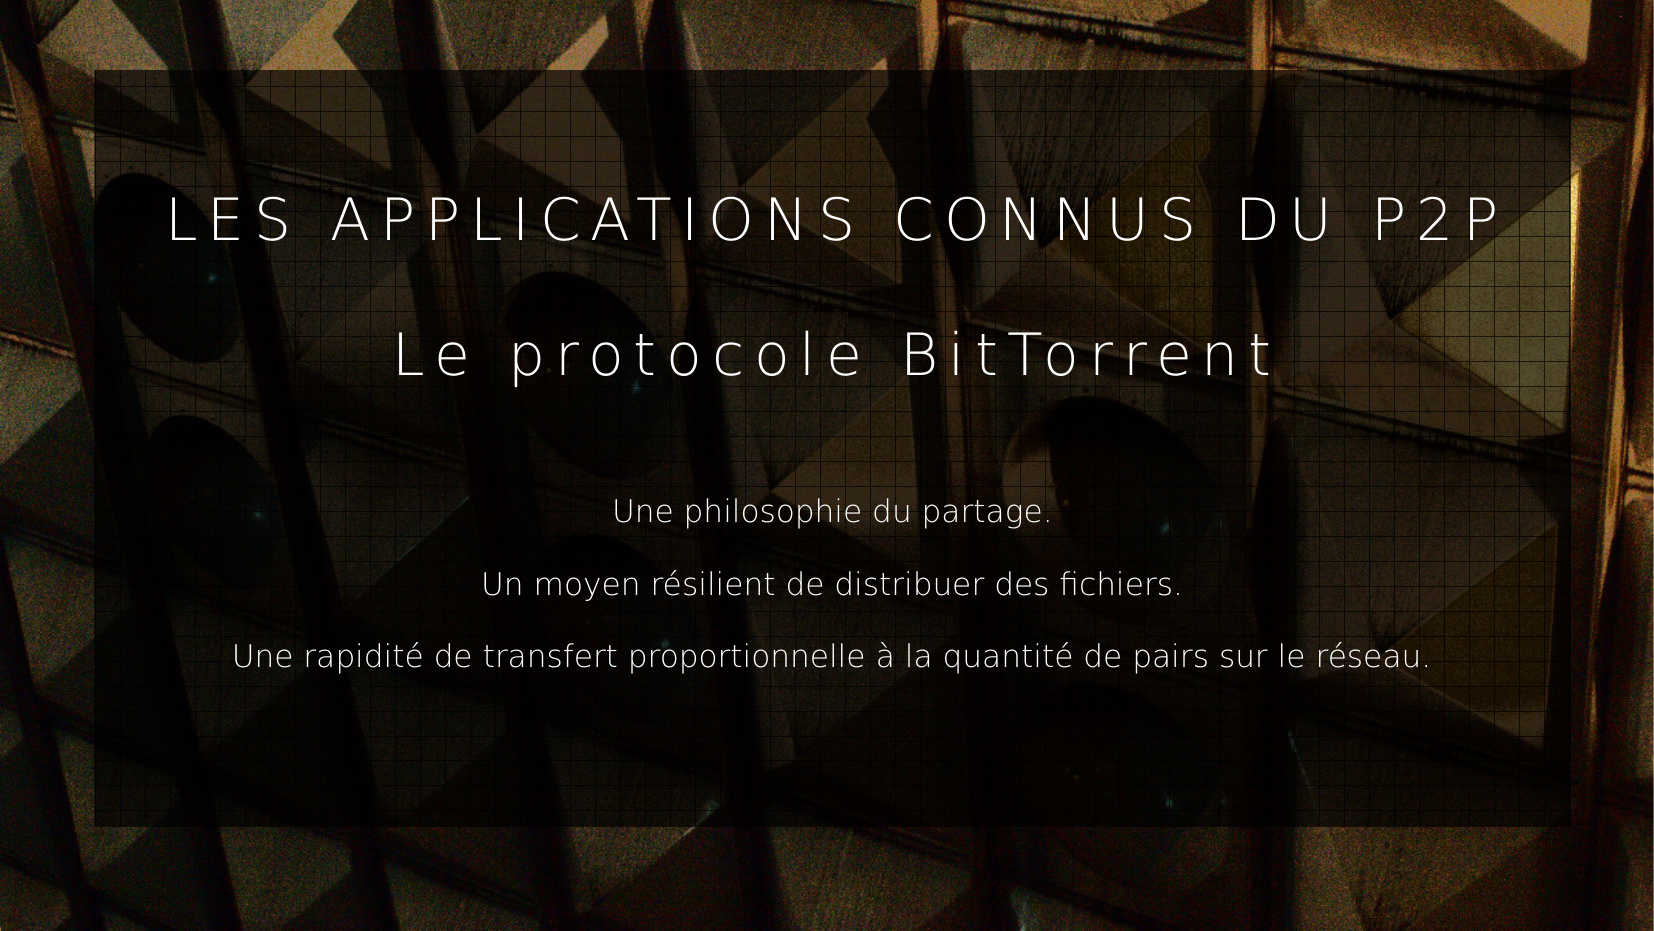

LES APPLICATIONS CONNUS DU P2P
Le protocole BitTorrent
Une philosophie du partage.
Un moyen résilient de distribuer des fichiers.
Une rapidité de transfert proportionnelle à la quantité de pairs sur le réseau.
3